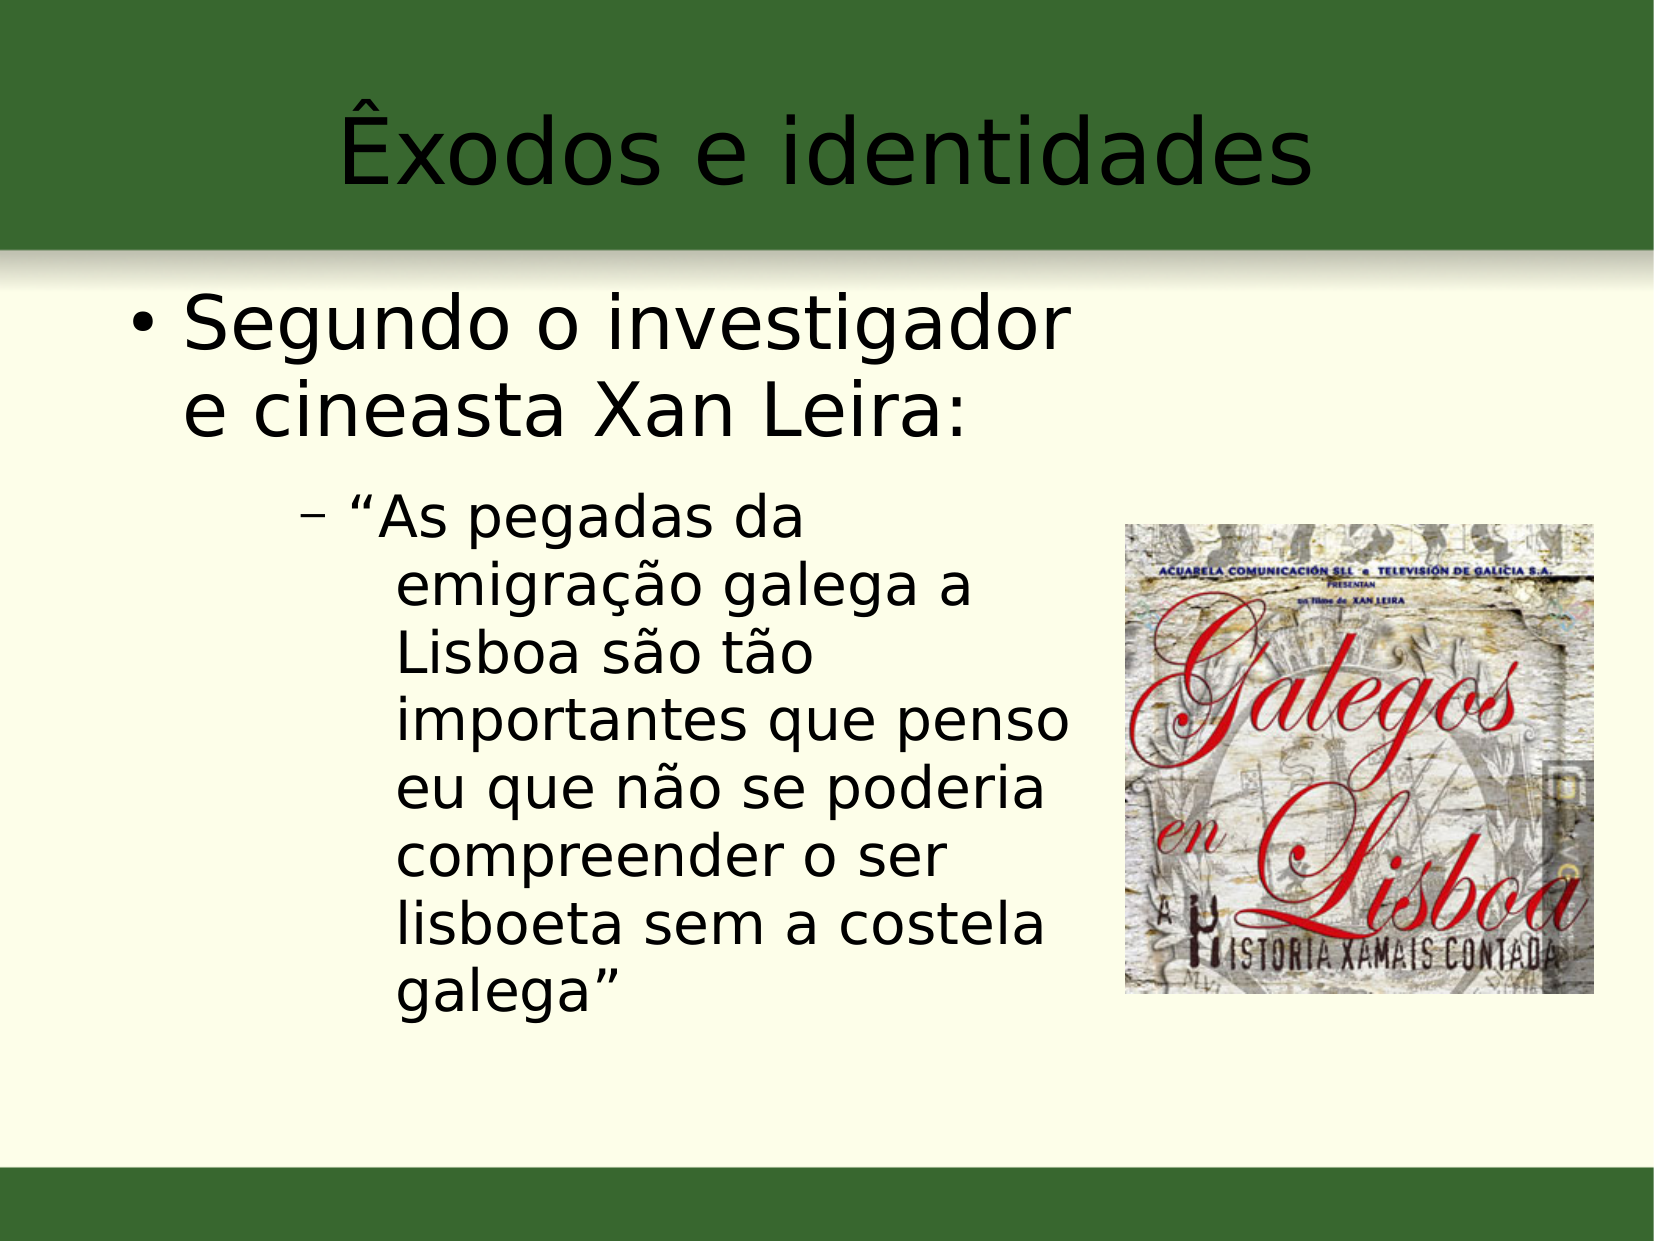

# Êxodos e identidades
Segundo o investigador e cineasta Xan Leira:
“As pegadas da emigração galega a Lisboa são tão importantes que penso eu que não se poderia compreender o ser lisboeta sem a costela galega”